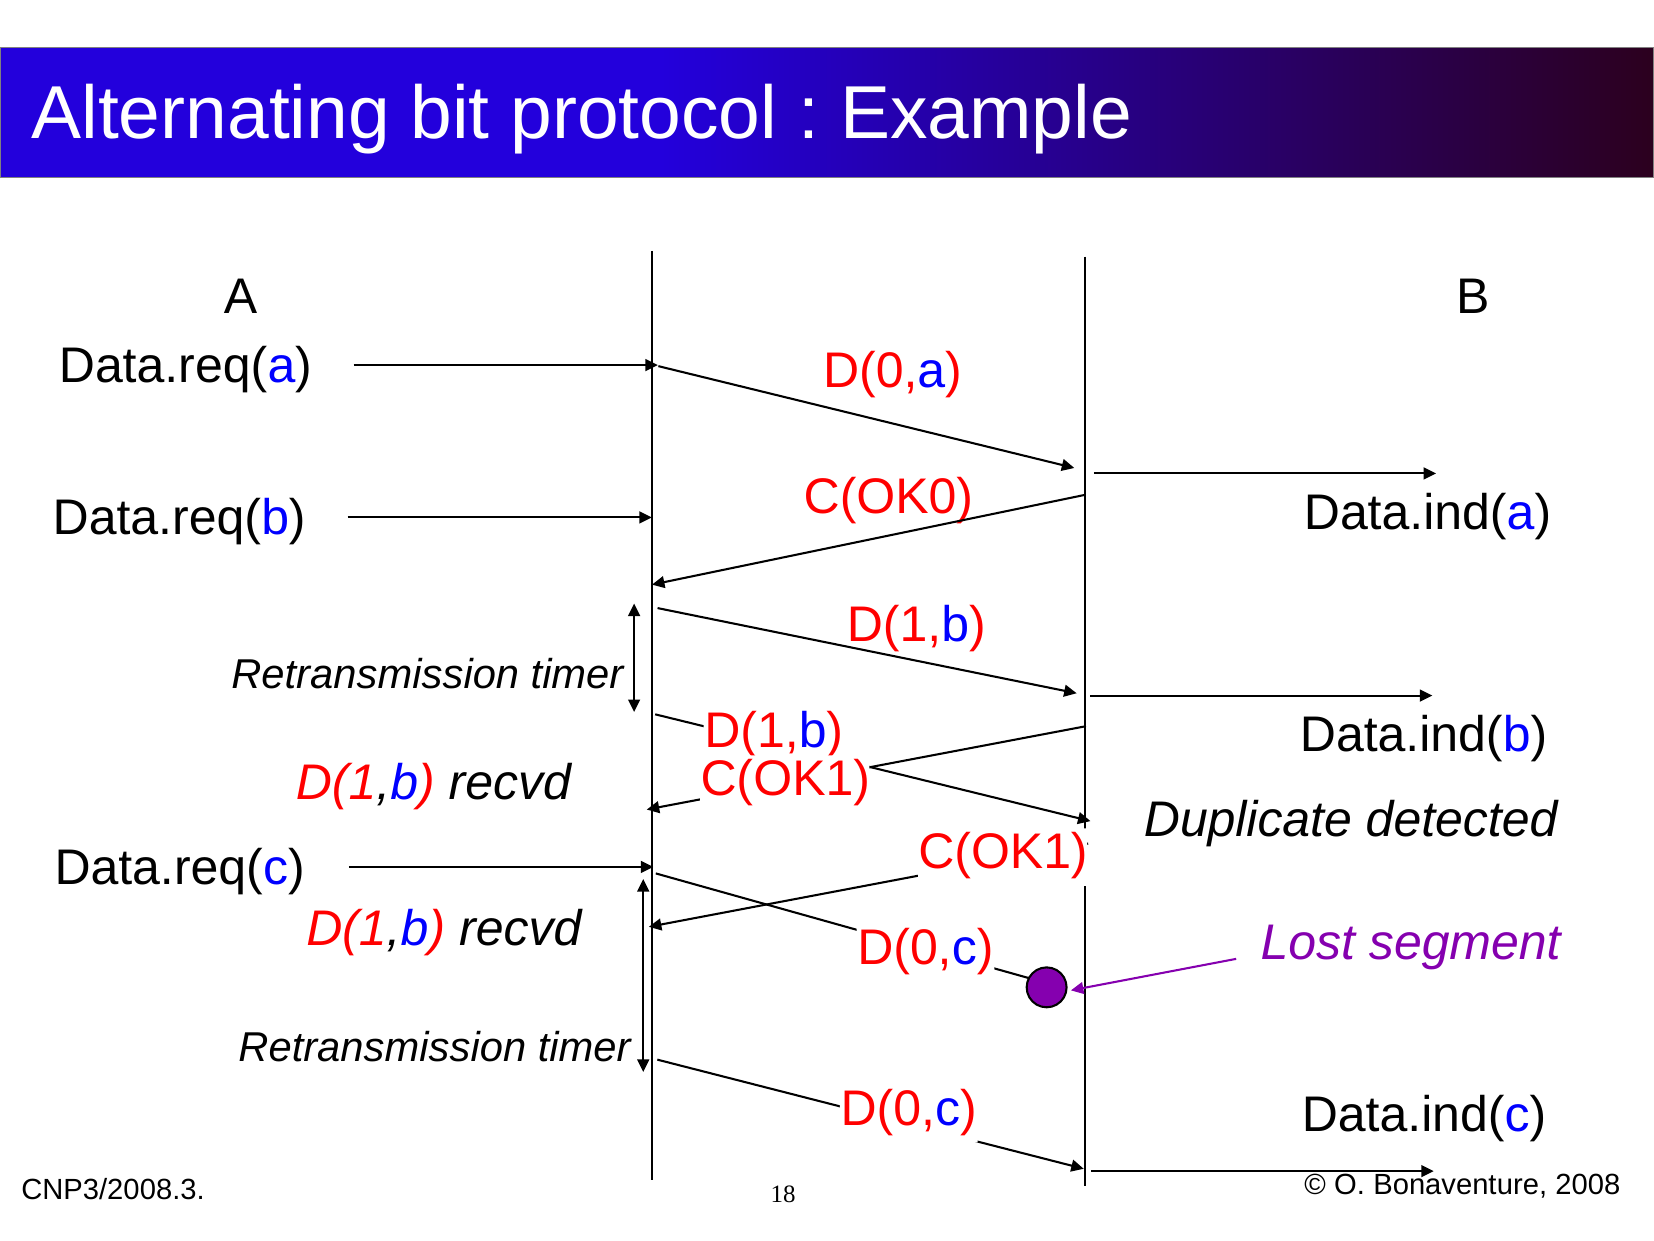

# Alternating bit protocol : Example
A B
Data.req(a)
D(0,a)
Data.ind(a)
C(OK0)
Data.req(b)
D(1,b)
Data.ind(b)
Retransmission timer
D(1,b)
D(1,b) recvd
C(OK1)
Duplicate detected
C(OK1)
D(1,b) recvd
Data.req(c)
Lost segment
D(0,c)
Retransmission timer
D(0,c)
Data.ind(c)
© O. Bonaventure, 2008
CNP3/2008.3.